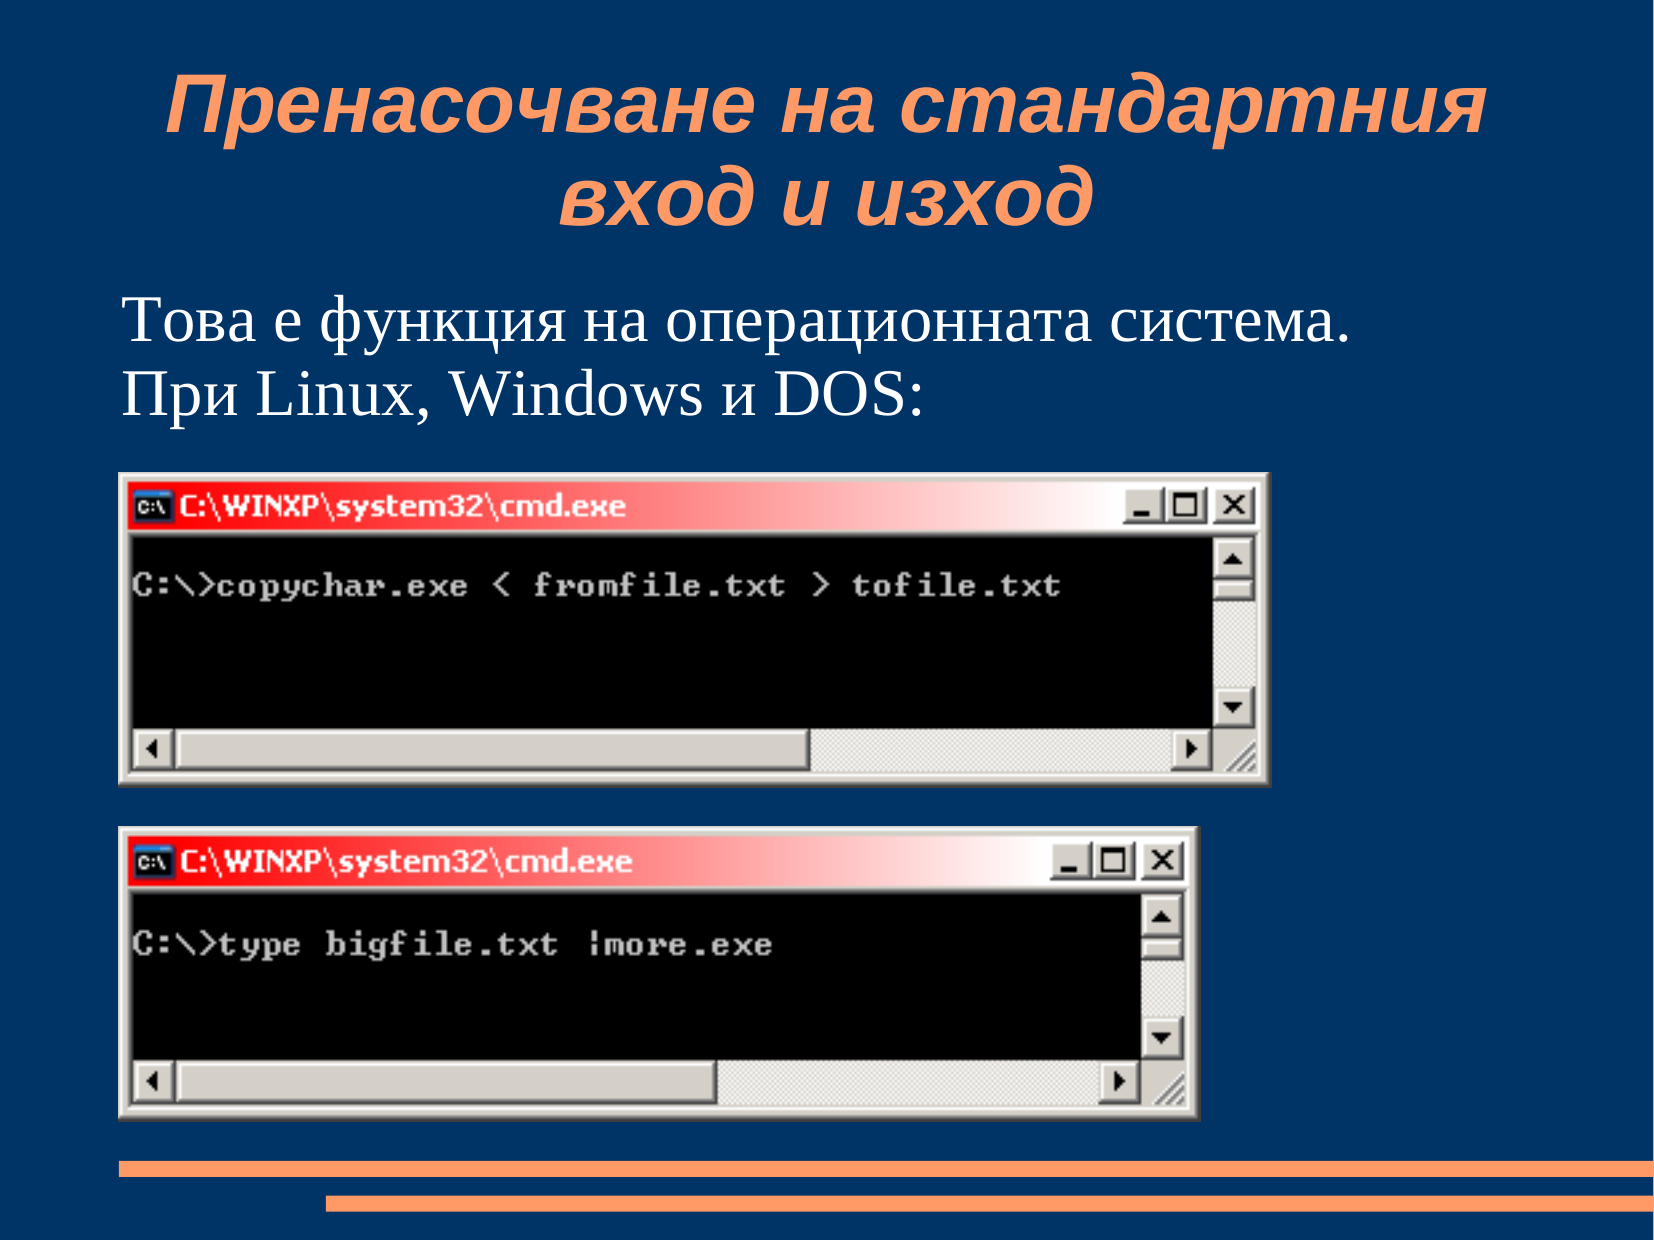

# Пренасочване на стандартния вход и изход
Това е функция на операционната система.
При Linux, Windows и DOS: